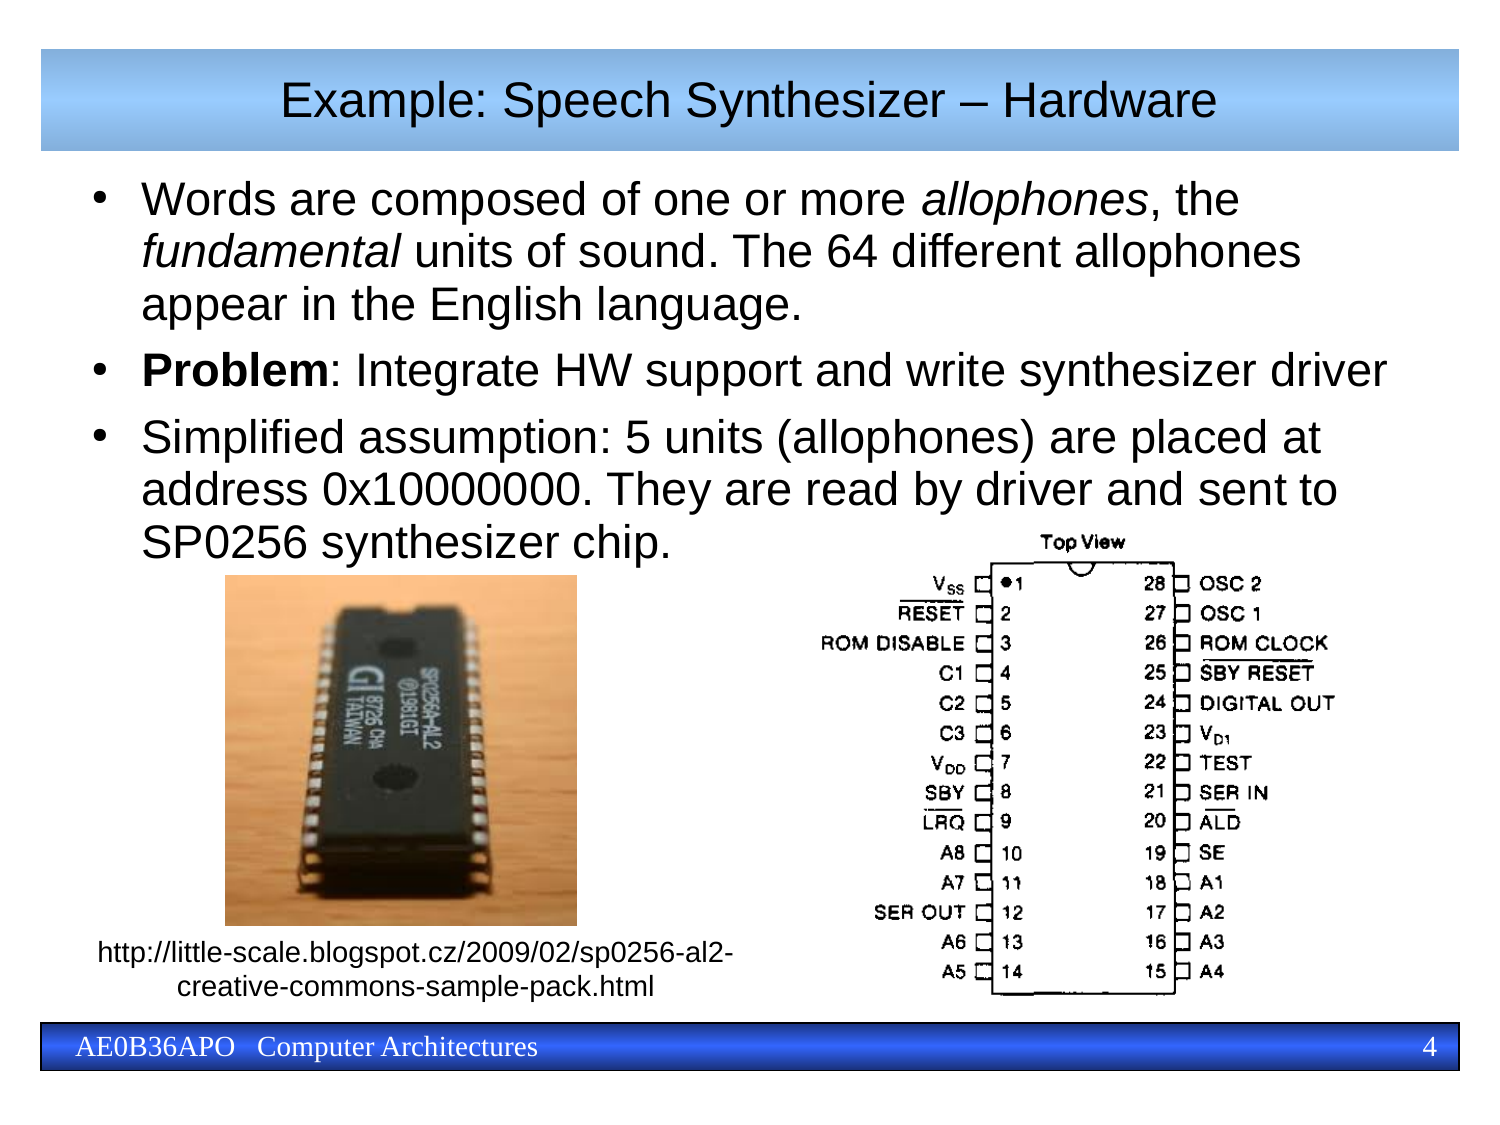

# Example: Speech Synthesizer – Hardware
Words are composed of one or more allophones, the fundamental units of sound. The 64 different allophones appear in the English language.
Problem: Integrate HW support and write synthesizer driver
Simplified assumption: 5 units (allophones) are placed at address 0x10000000. They are read by driver and sent to SP0256 synthesizer chip.
http://little-scale.blogspot.cz/2009/02/sp0256-al2-creative-commons-sample-pack.html
AE0B36APO Computer Architectures
4